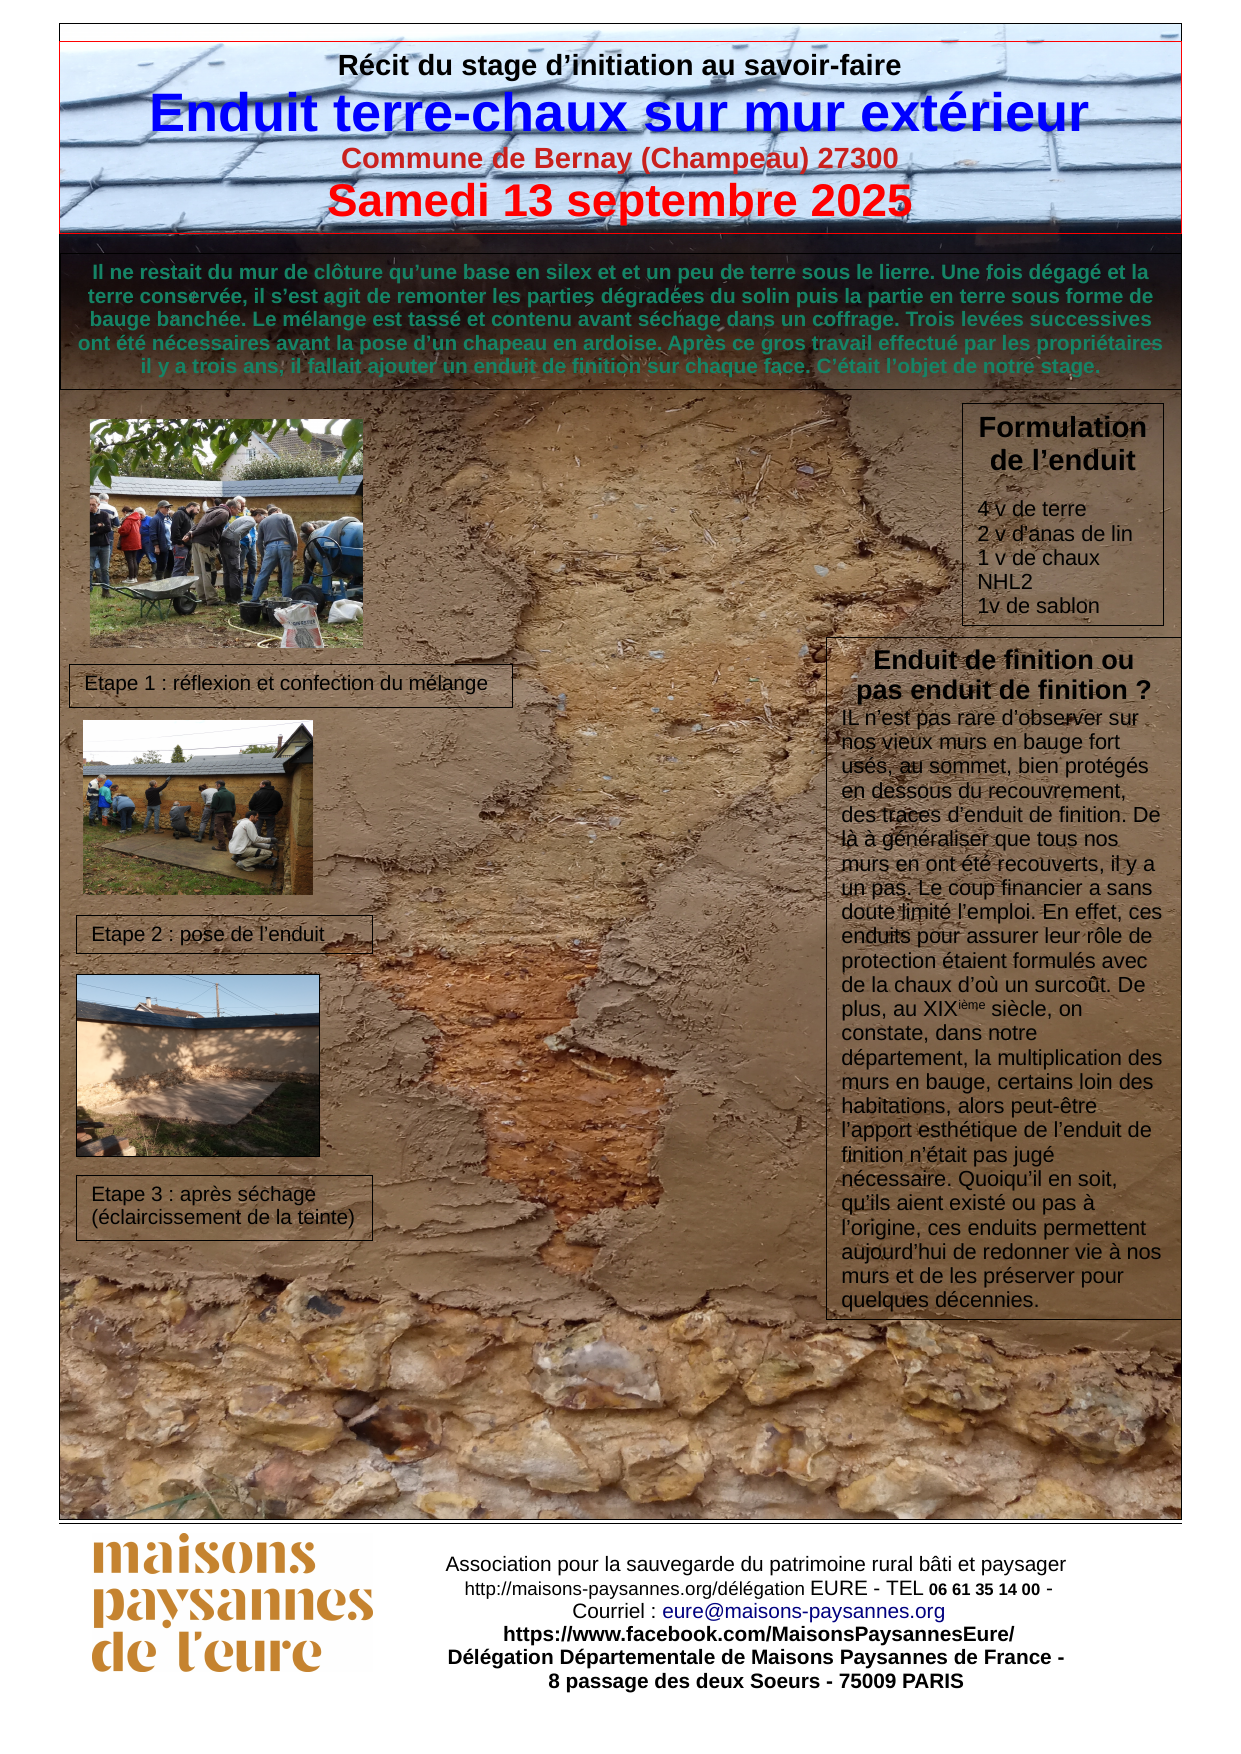

Récit du stage d’initiation au savoir-faire
Enduit terre-chaux sur mur extérieur
Commune de Bernay (Champeau) 27300
Samedi 13 septembre 2025
Il ne restait du mur de clôture qu’une base en silex et et un peu de terre sous le lierre. Une fois dégagé et la terre conservée, il s’est agit de remonter les parties dégradées du solin puis la partie en terre sous forme de bauge banchée. Le mélange est tassé et contenu avant séchage dans un coffrage. Trois levées successives ont été nécessaires avant la pose d’un chapeau en ardoise. Après ce gros travail effectué par les propriétaires il y a trois ans, il fallait ajouter un enduit de finition sur chaque face. C’était l’objet de notre stage.
Formulation de l’enduit
4 v de terre
2 v d'anas de lin
1 v de chaux NHL2
1v de sablon
Enduit de finition ou pas enduit de finition ?
IL n’est pas rare d’observer sur nos vieux murs en bauge fort usés, au sommet, bien protégés en dessous du recouvrement, des traces d’enduit de finition. De là à généraliser que tous nos murs en ont été recouverts, il y a un pas. Le coup financier a sans doute limité l’emploi. En effet, ces enduits pour assurer leur rôle de protection étaient formulés avec de la chaux d’où un surcoût. De plus, au XIXième siècle, on constate, dans notre département, la multiplication des murs en bauge, certains loin des habitations, alors peut-être l’apport esthétique de l’enduit de finition n’était pas jugé nécessaire. Quoiqu’il en soit, qu’ils aient existé ou pas à l’origine, ces enduits permettent aujourd’hui de redonner vie à nos murs et de les préserver pour quelques décennies.
Etape 1 : réflexion et confection du mélange
Etape 2 : pose de l’enduit
Etape 3 : après séchage (éclaircissement de la teinte)
Association pour la sauvegarde du patrimoine rural bâti et paysager
 http://maisons-paysannes.org/délégation EURE - TEL 06 61 35 14 00 -
Courriel : eure@maisons-paysannes.org
https://www.facebook.com/MaisonsPaysannesEure/
Délégation Départementale de Maisons Paysannes de France -
8 passage des deux Soeurs - 75009 PARIS